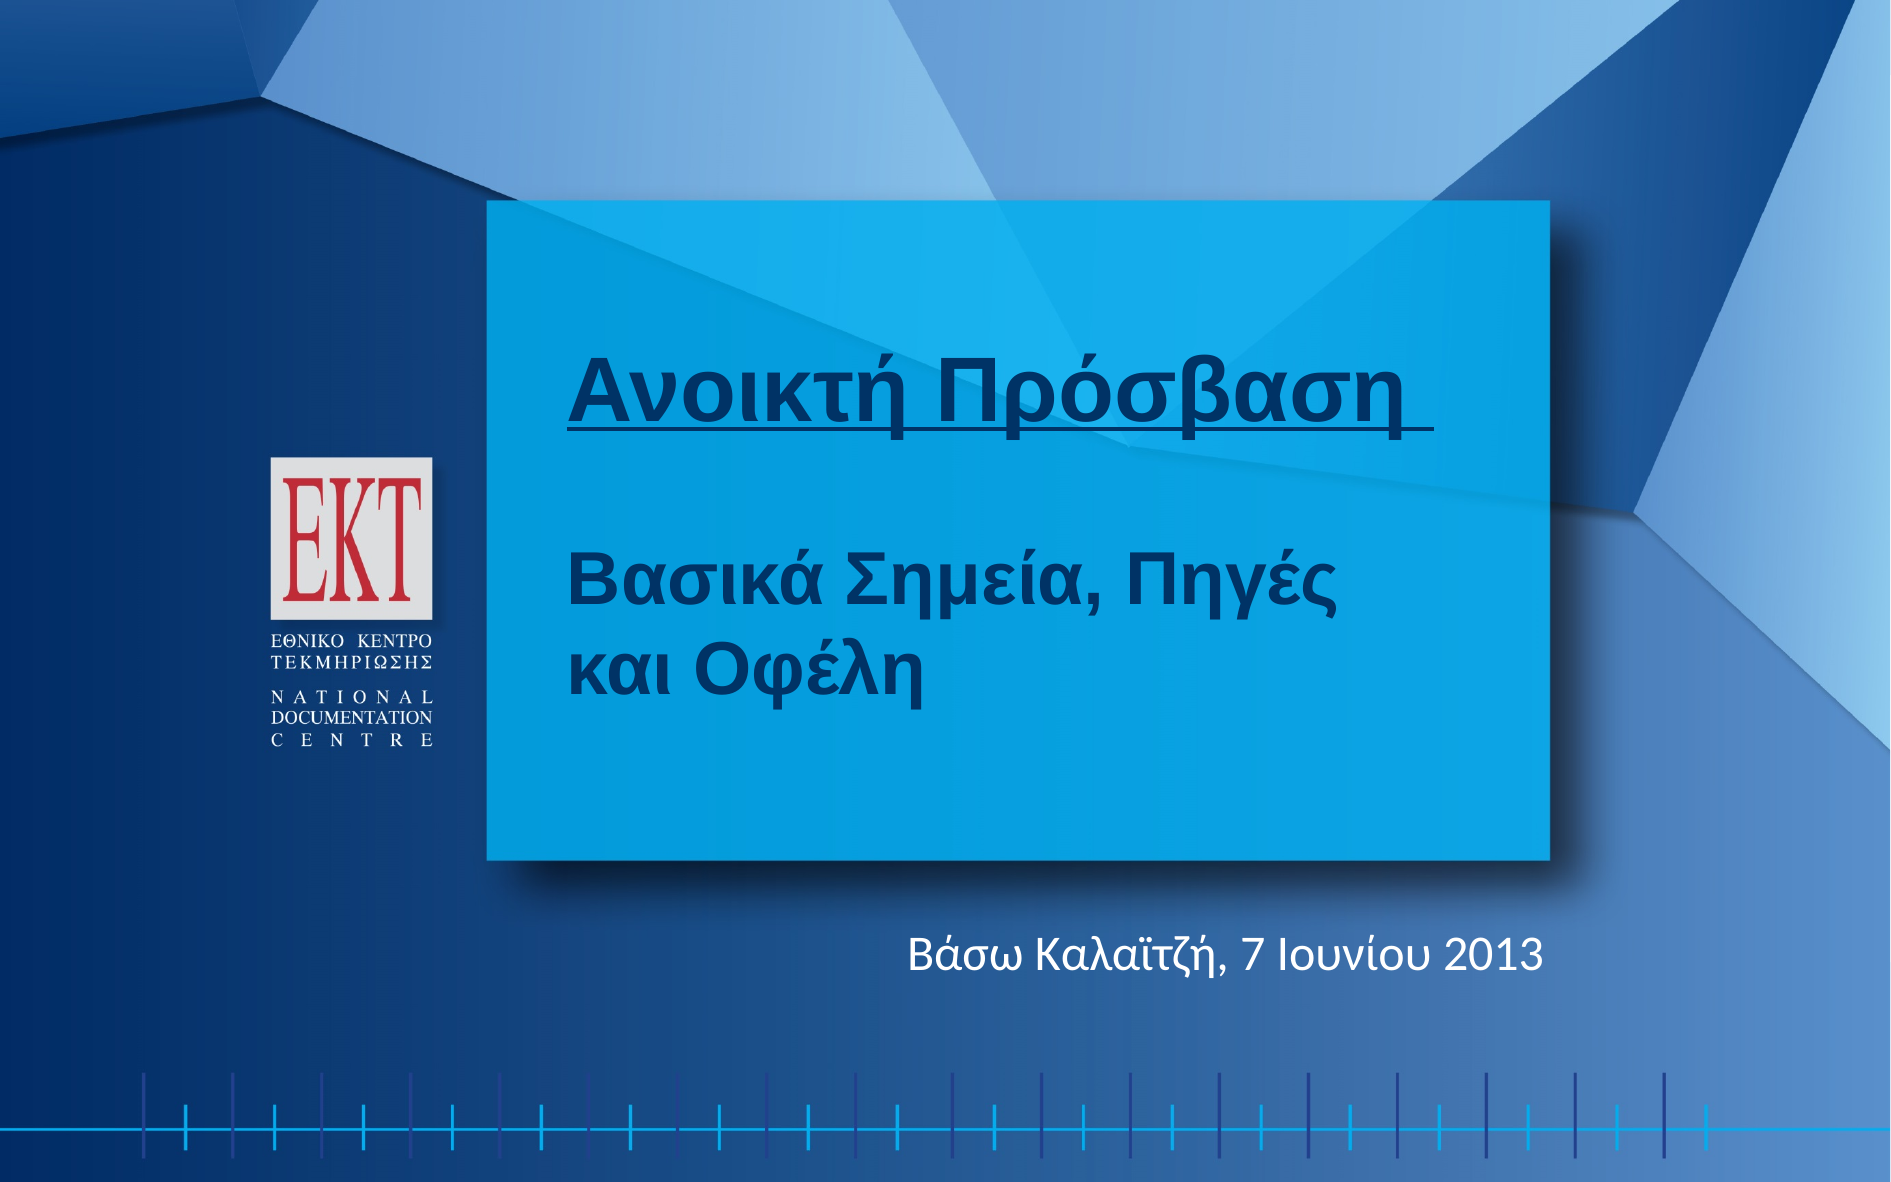

# Ανοικτή Πρόσβαση Βασικά Σημεία, Πηγές και Οφέλη
 Βάσω Καλαϊτζή, 7 Ιουνίου 2013